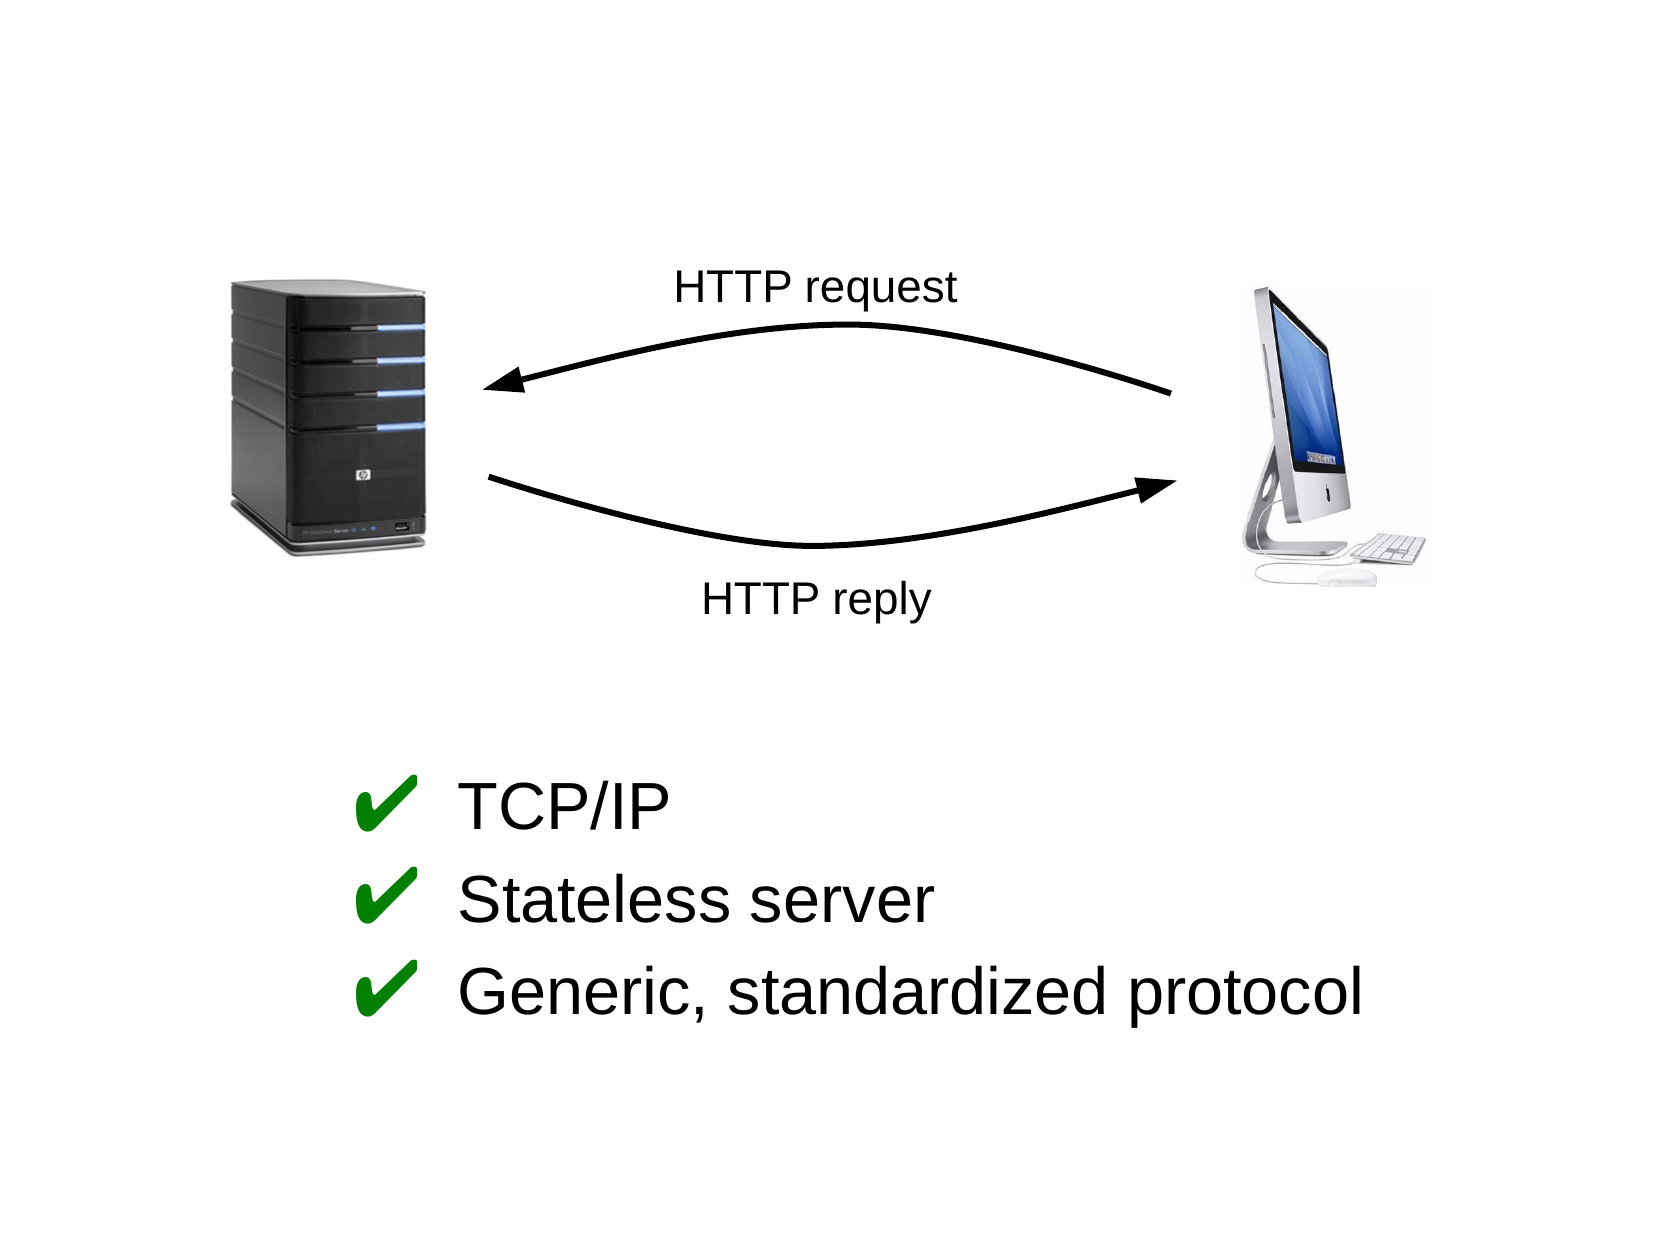

HTTP request
HTTP reply
 TCP/IP
 Stateless server
 Generic, standardized protocol